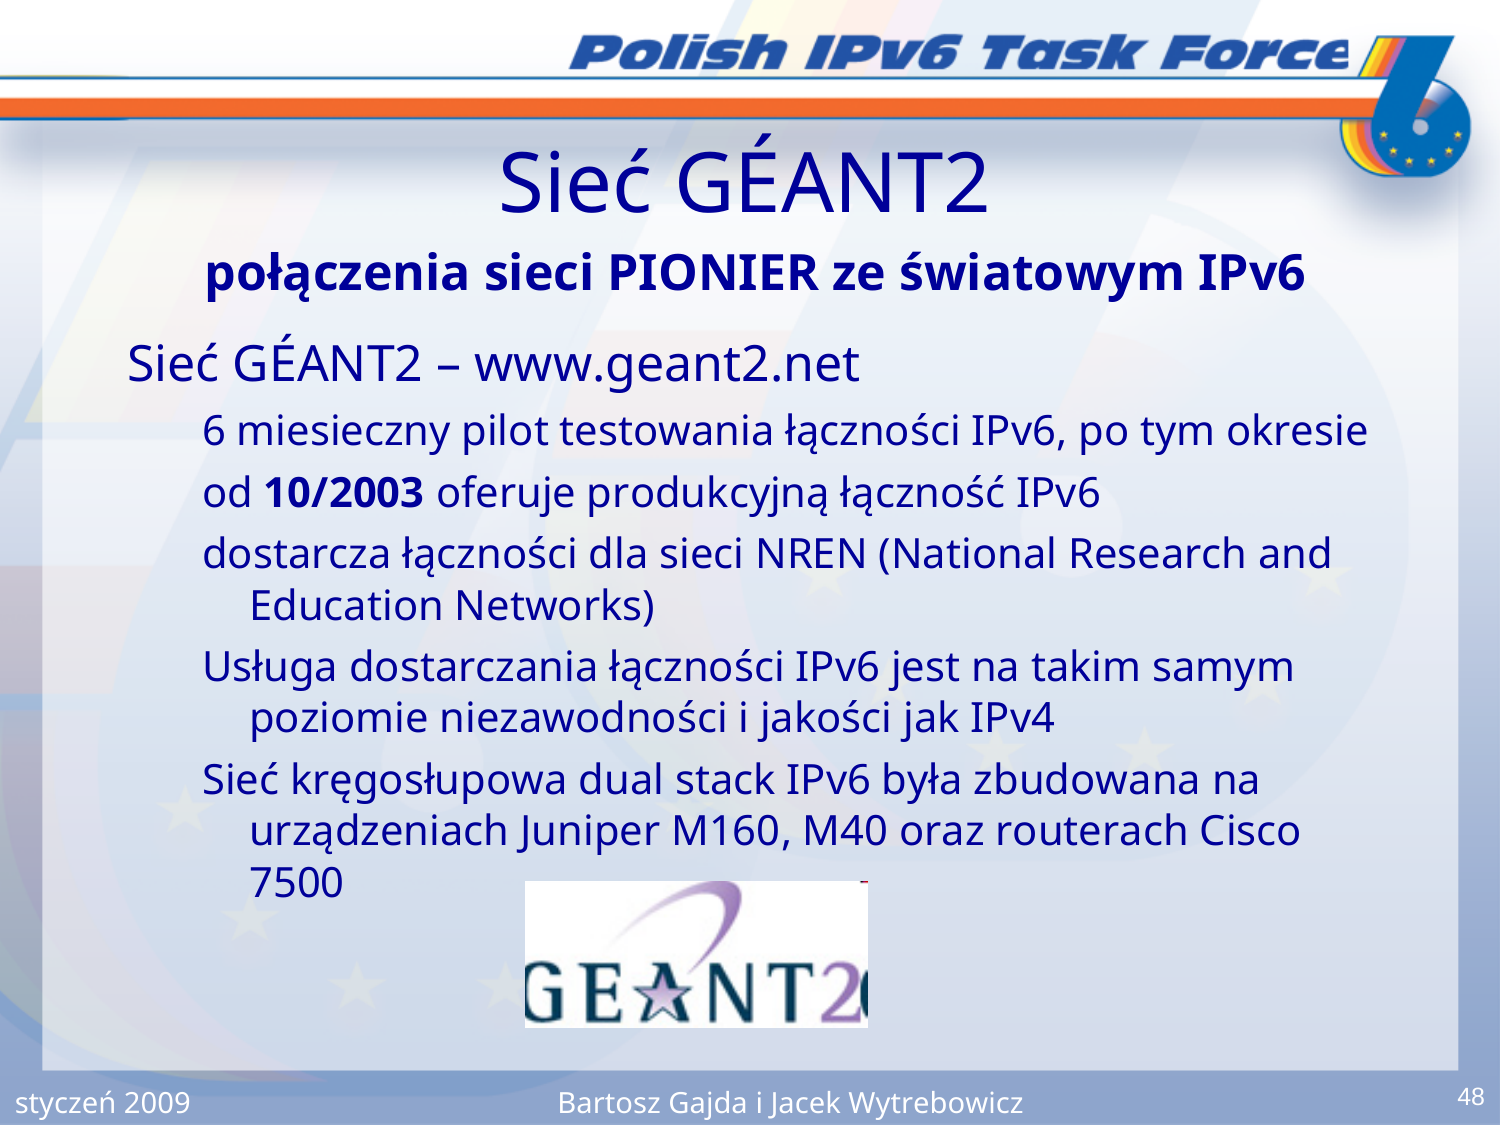

# Sieć GÉANT2 połączenia sieci PIONIER ze światowym IPv6
Sieć GÉANT2 – www.geant2.net
6 miesieczny pilot testowania łączności IPv6, po tym okresie
od 10/2003 oferuje produkcyjną łączność IPv6
dostarcza łączności dla sieci NREN (National Research and Education Networks)
Usługa dostarczania łączności IPv6 jest na takim samym poziomie niezawodności i jakości jak IPv4
Sieć kręgosłupowa dual stack IPv6 była zbudowana na urządzeniach Juniper M160, M40 oraz routerach Cisco 7500
styczeń 2009
Bartosz Gajda i Jacek Wytrebowicz
48